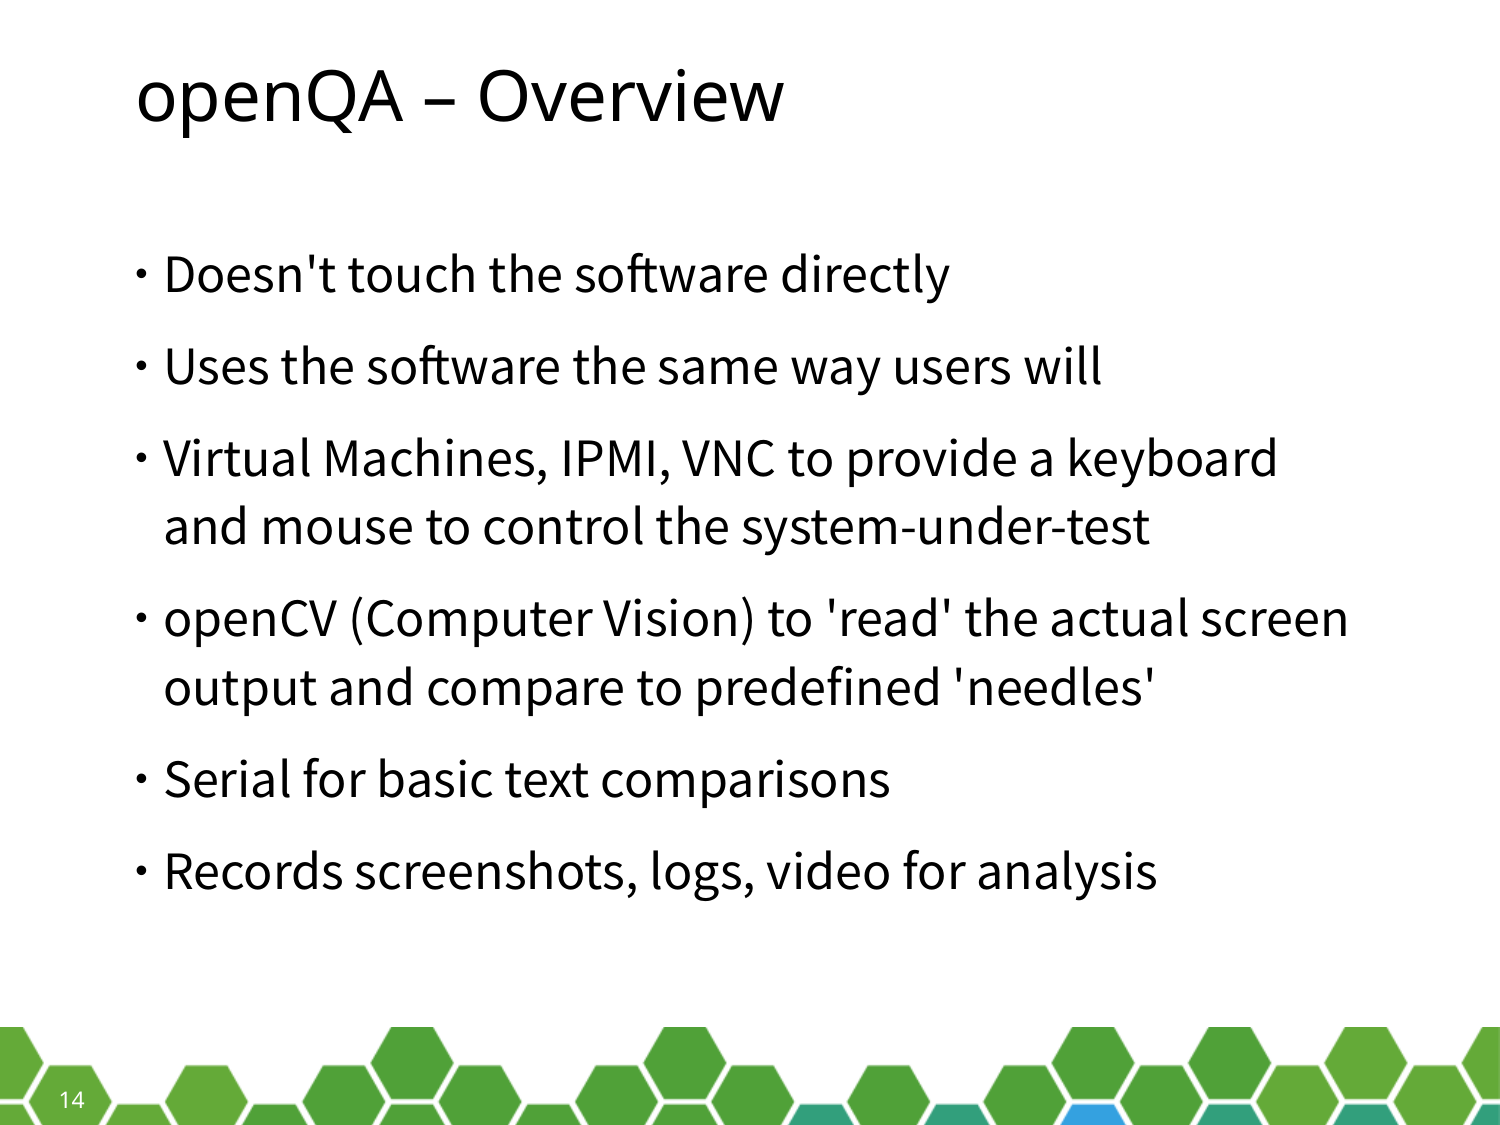

# openQA – Overview
Doesn't touch the software directly
Uses the software the same way users will
Virtual Machines, IPMI, VNC to provide a keyboard and mouse to control the system-under-test
openCV (Computer Vision) to 'read' the actual screen output and compare to predefined 'needles'
Serial for basic text comparisons
Records screenshots, logs, video for analysis